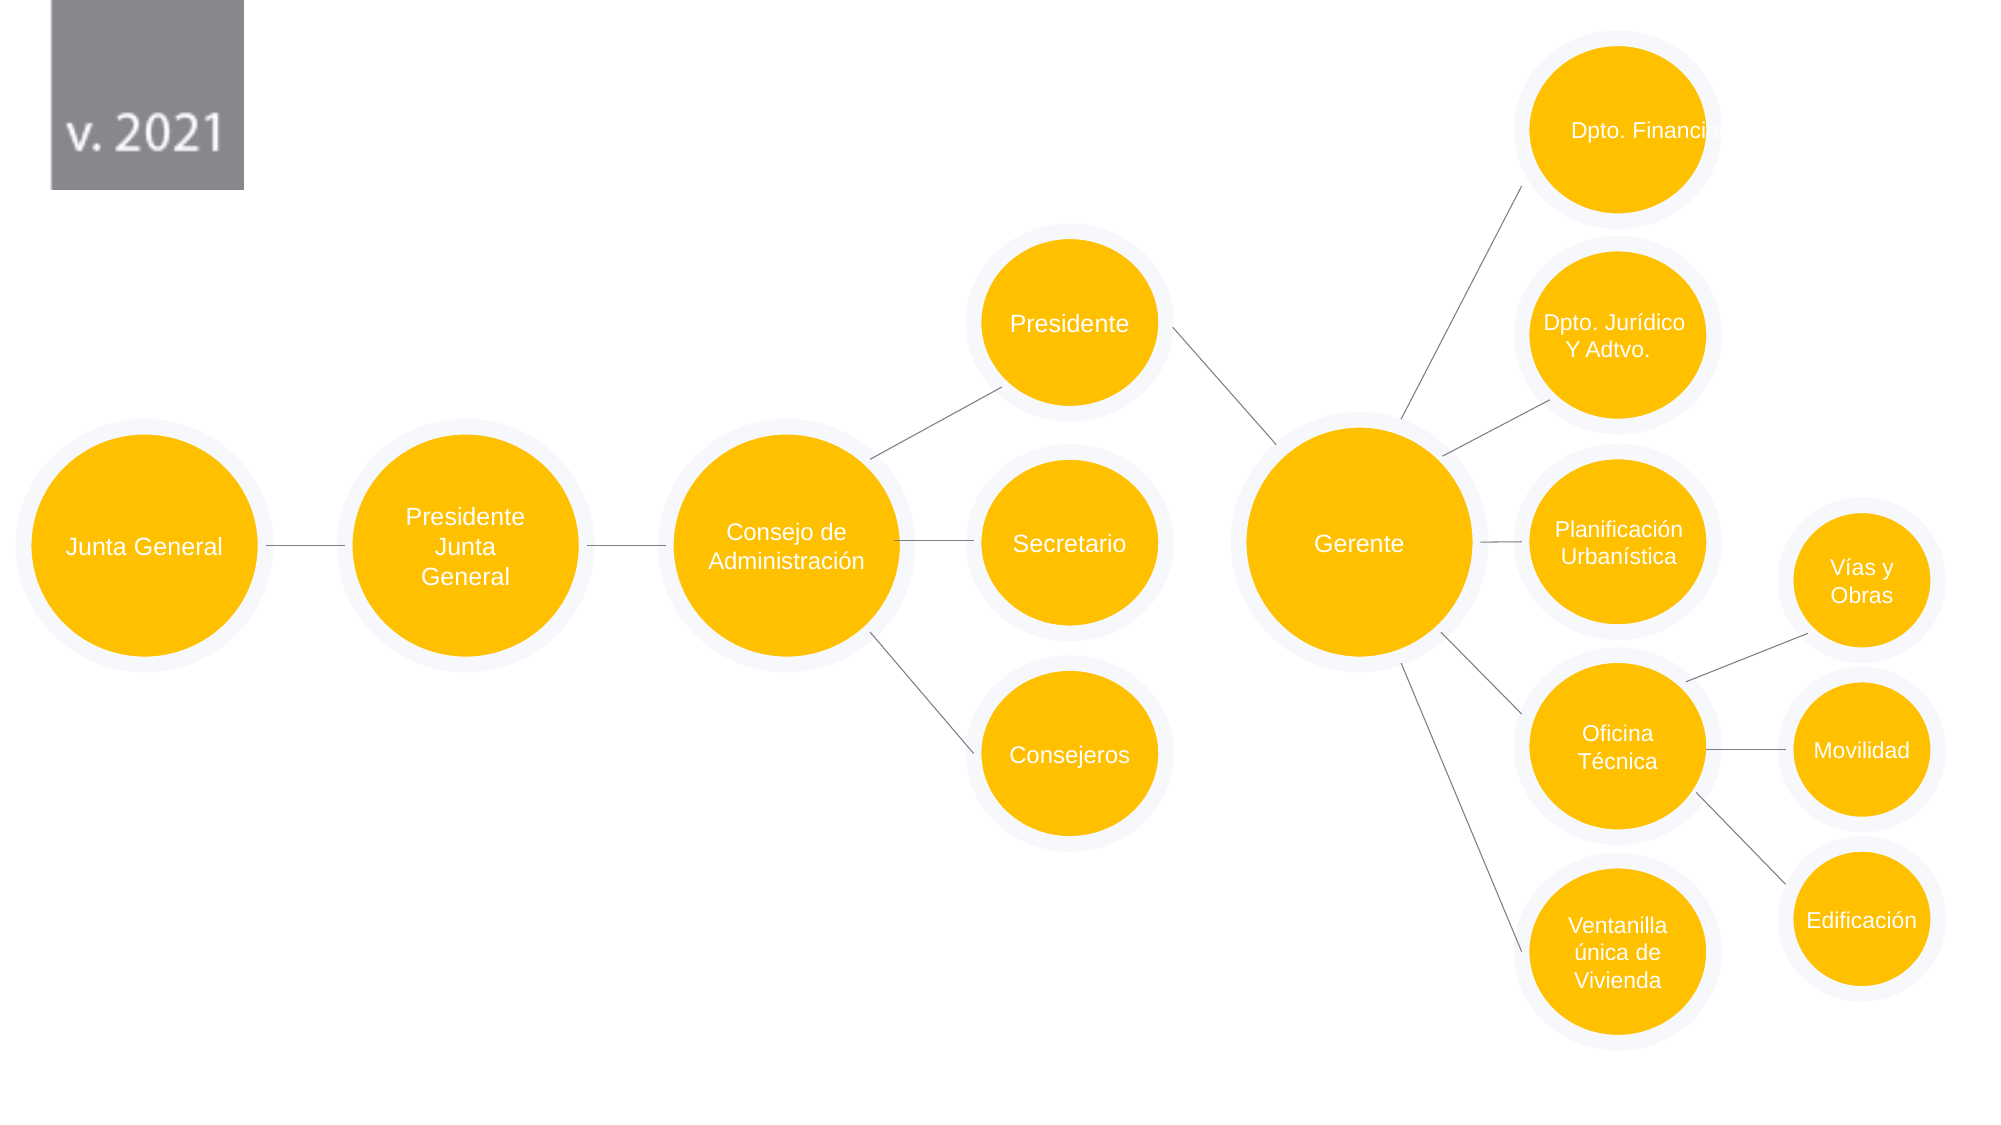

Dpto. Financiero
Presidente
Dpto. Jurídico
Y Adtvo.
Gerente
Junta General
Presidente
Junta General
Consejo de Administración
Planificación Urbanística
Secretario
Vías y Obras
Oficina Técnica
Consejeros
Movilidad
Edificación
Ventanilla única de Vivienda